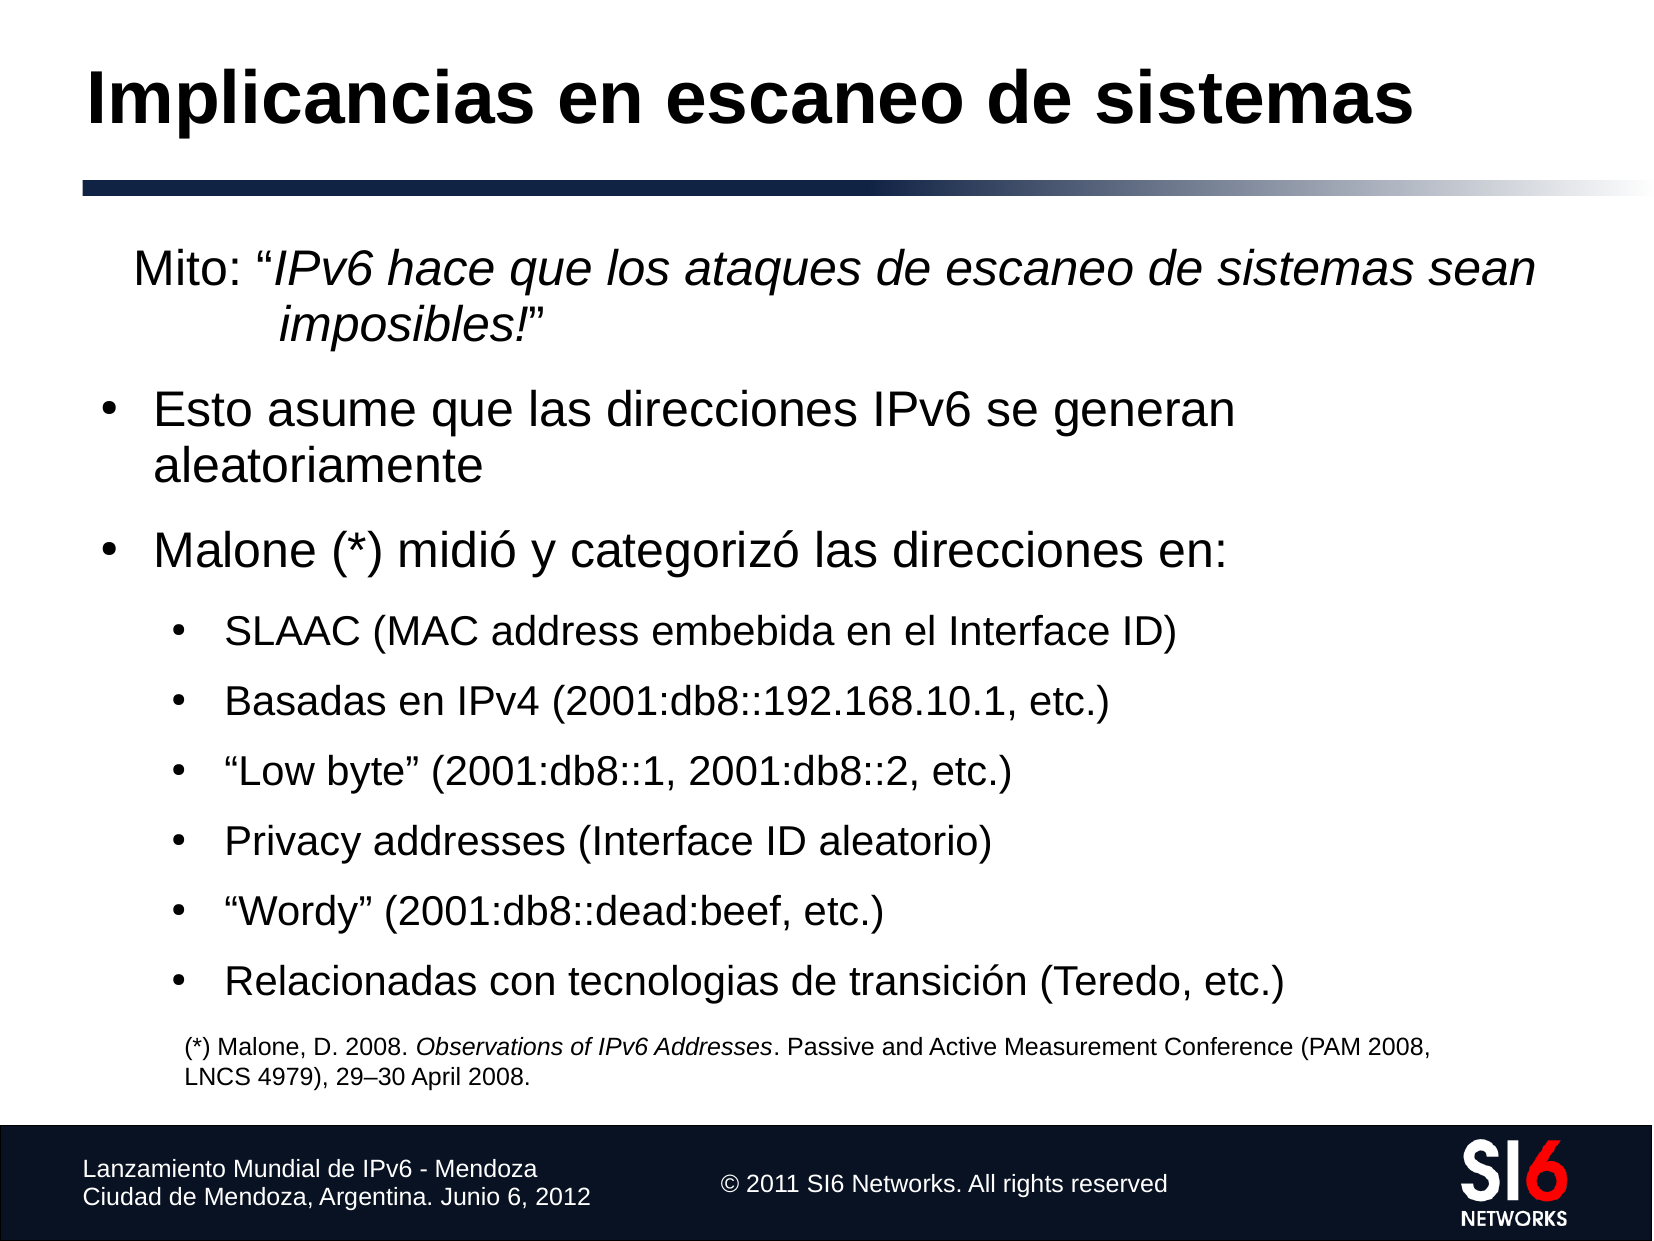

# Implicancias en escaneo de sistemas
Mito: “IPv6 hace que los ataques de escaneo de sistemas sean imposibles!”
Esto asume que las direcciones IPv6 se generan aleatoriamente
Malone (*) midió y categorizó las direcciones en:
SLAAC (MAC address embebida en el Interface ID)
Basadas en IPv4 (2001:db8::192.168.10.1, etc.)
“Low byte” (2001:db8::1, 2001:db8::2, etc.)
Privacy addresses (Interface ID aleatorio)
“Wordy” (2001:db8::dead:beef, etc.)
Relacionadas con tecnologias de transición (Teredo, etc.)
(*) Malone, D. 2008. Observations of IPv6 Addresses. Passive and Active Measurement Conference (PAM 2008, LNCS 4979), 29–30 April 2008.
Congreso de Seguridad en Computo 2011